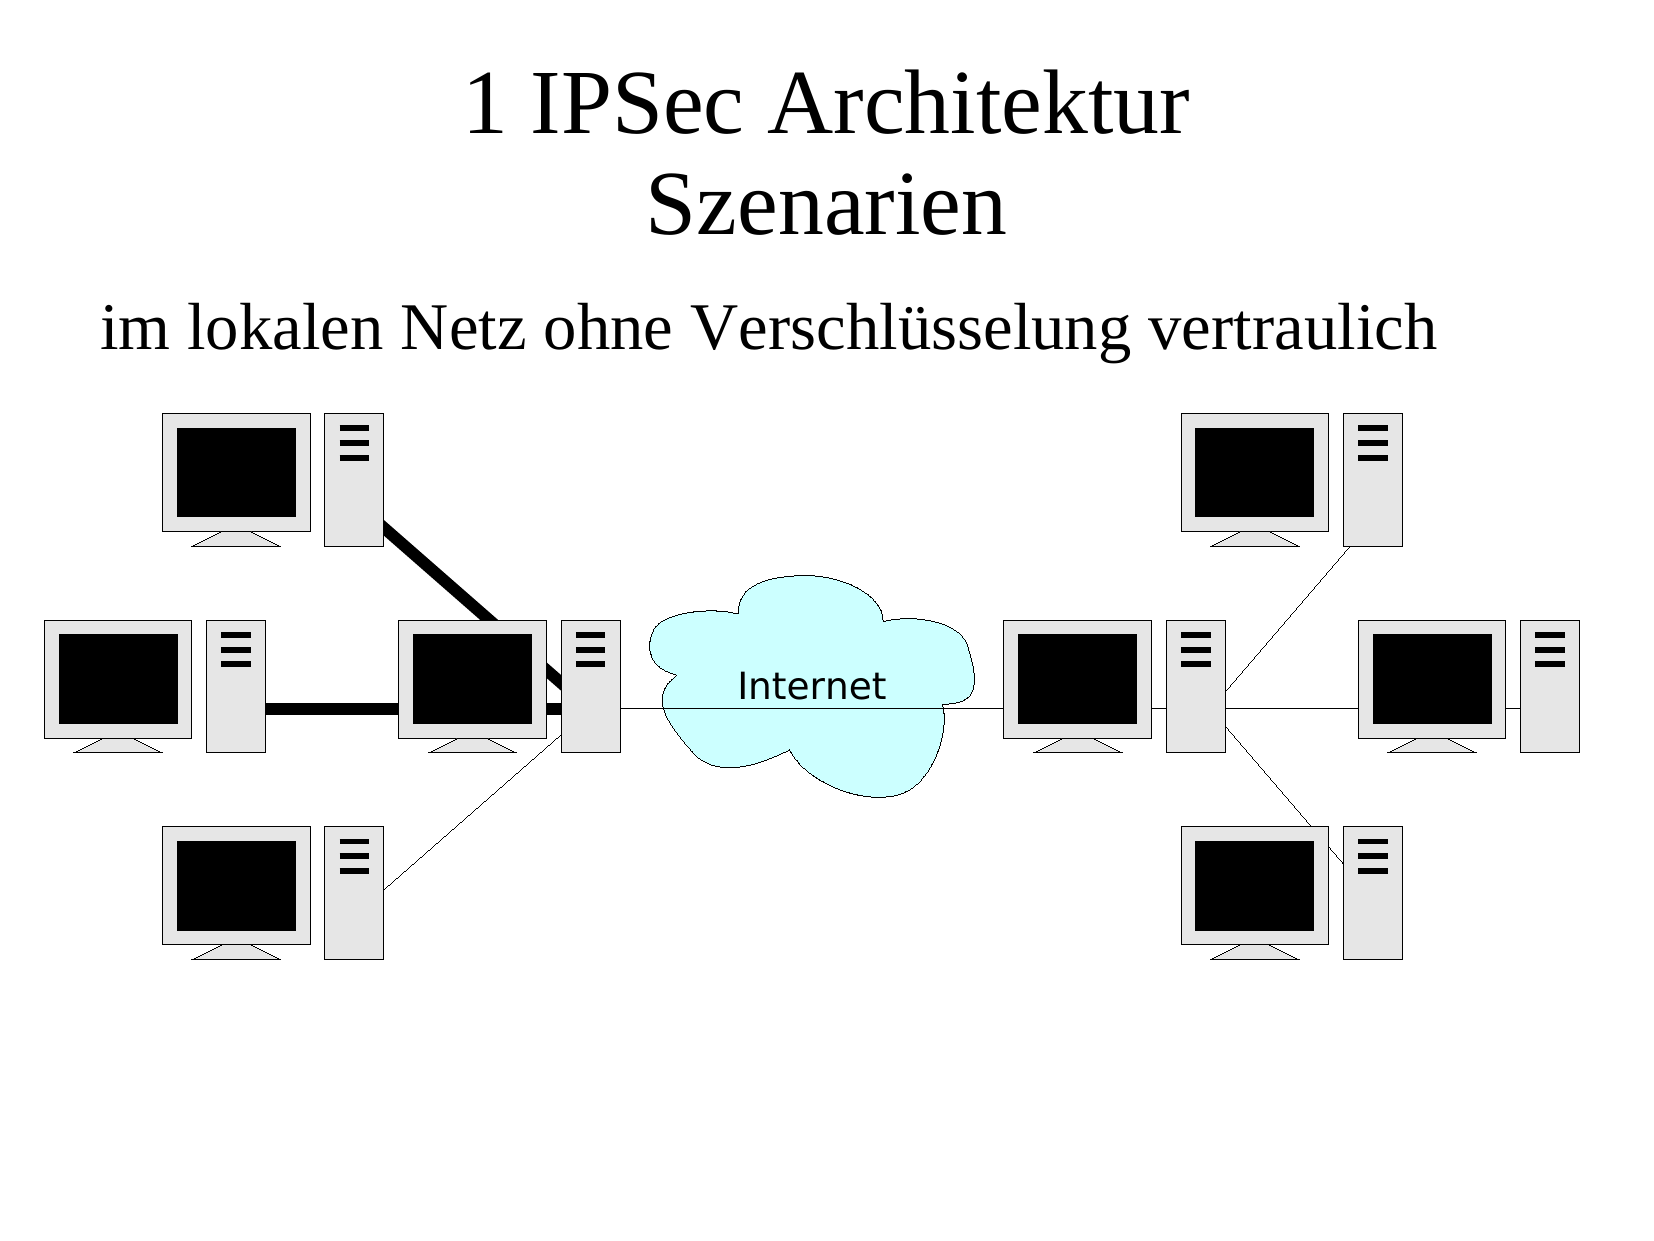

# 1 IPSec Architektur Szenarien
im lokalen Netz ohne Verschlüsselung vertraulich
Internet